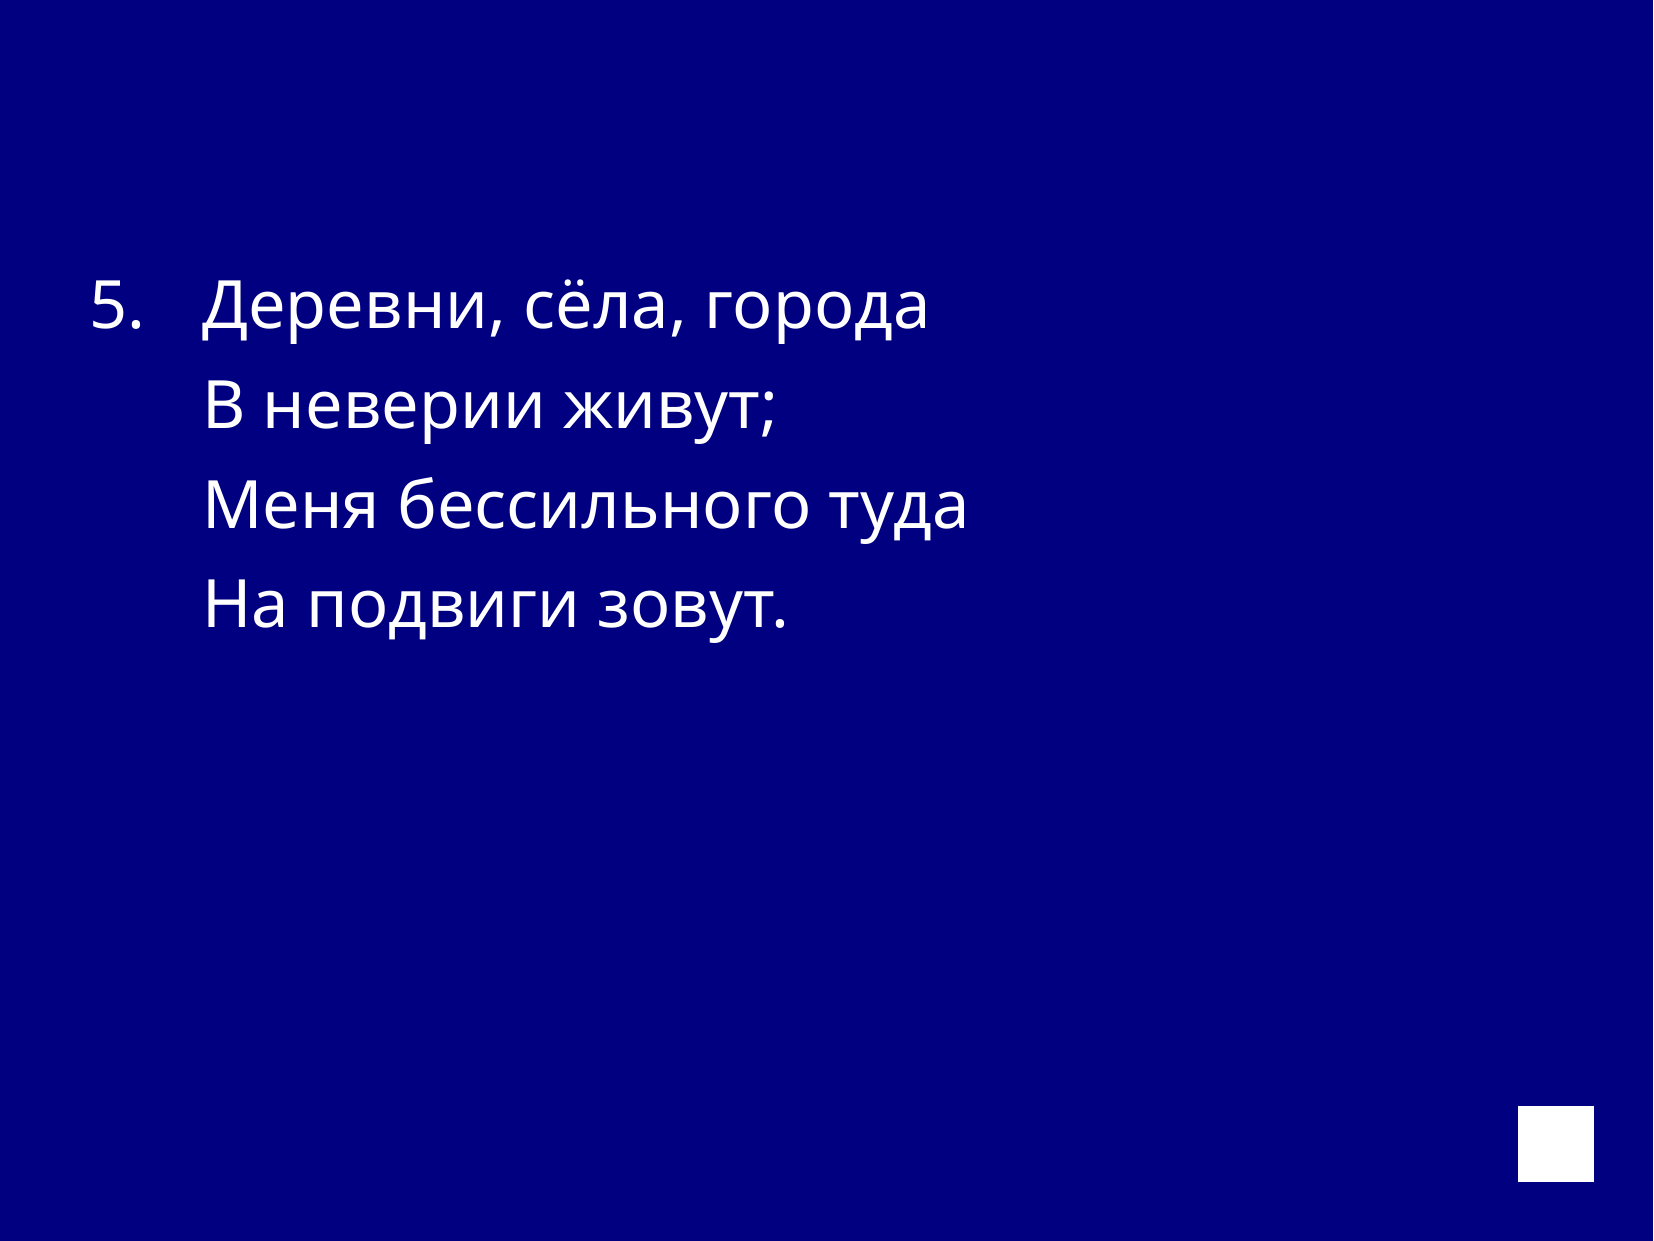

5.	Деревни, сёла, города
	В неверии живут;
	Меня бессильного туда
	На подвиги зовут.